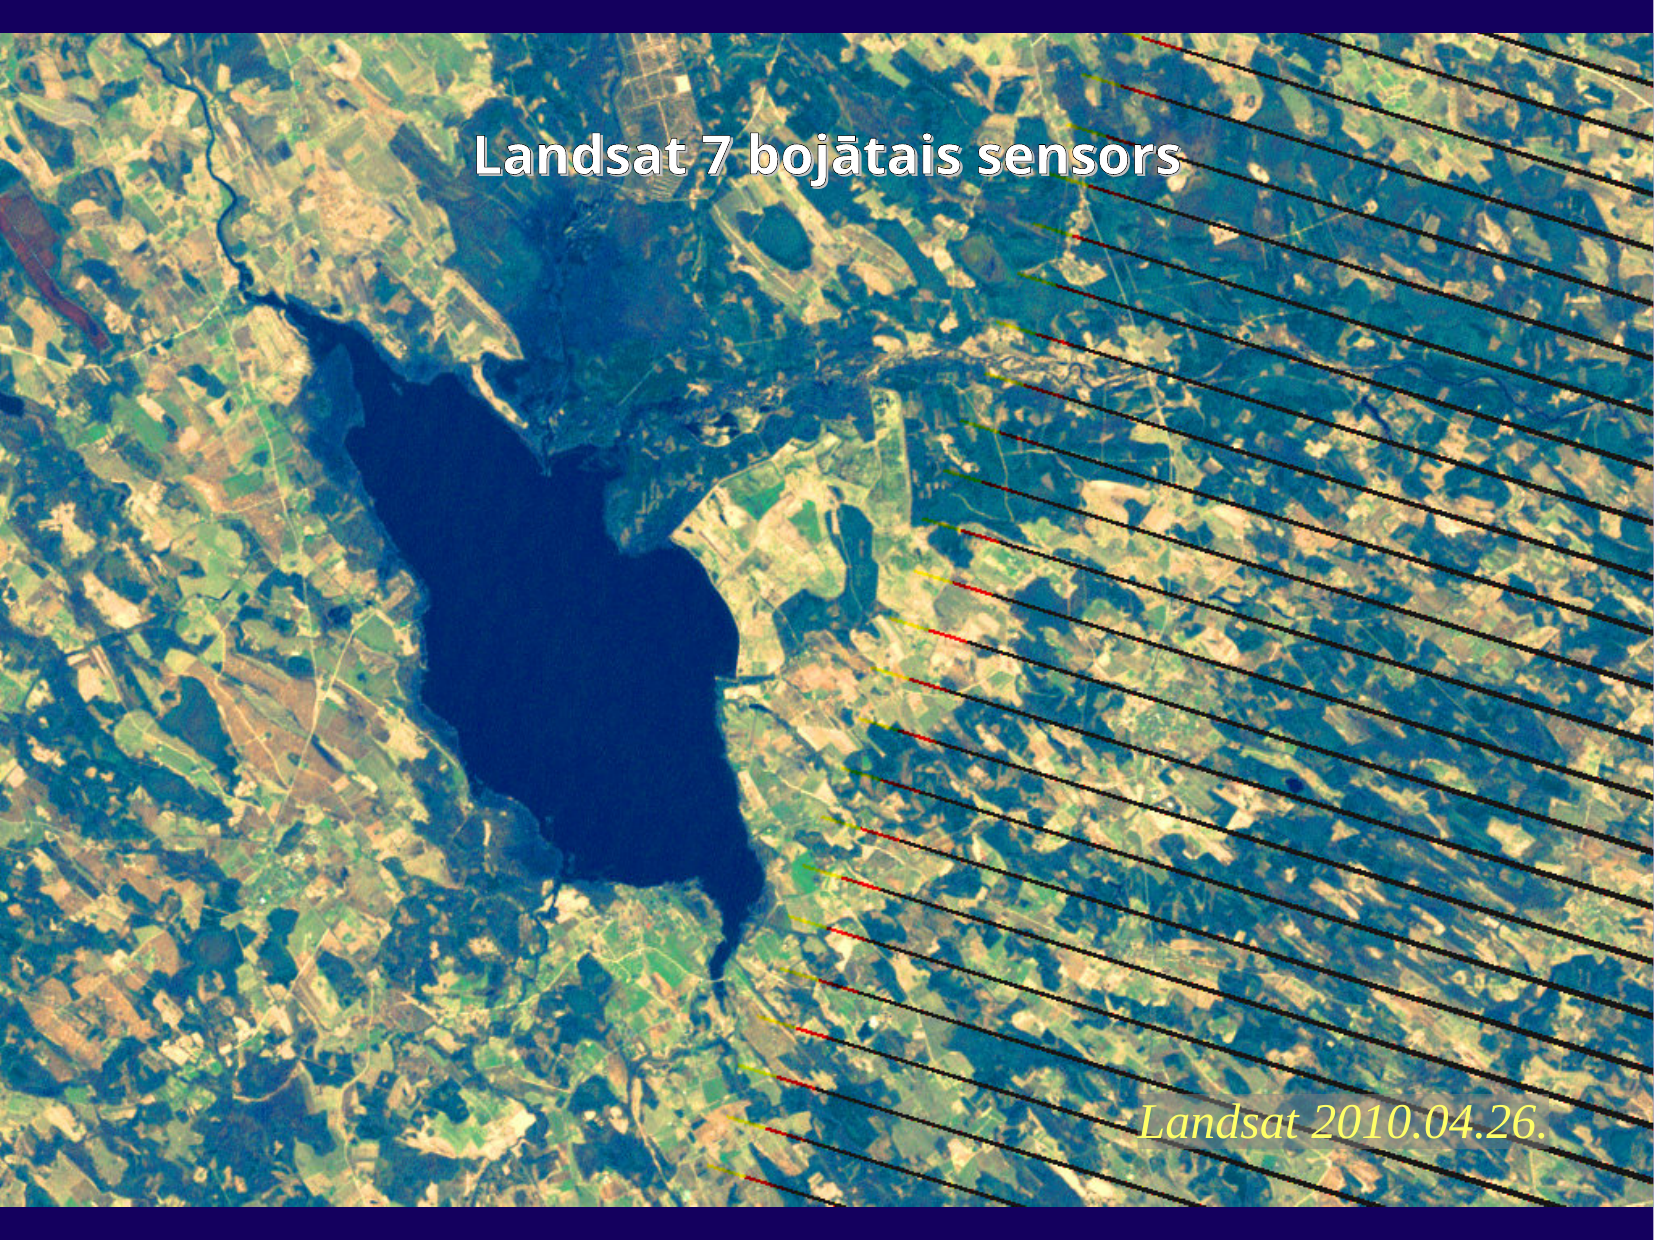

# Landsat 7 bojātais sensors
Landsat 2010.04.26.